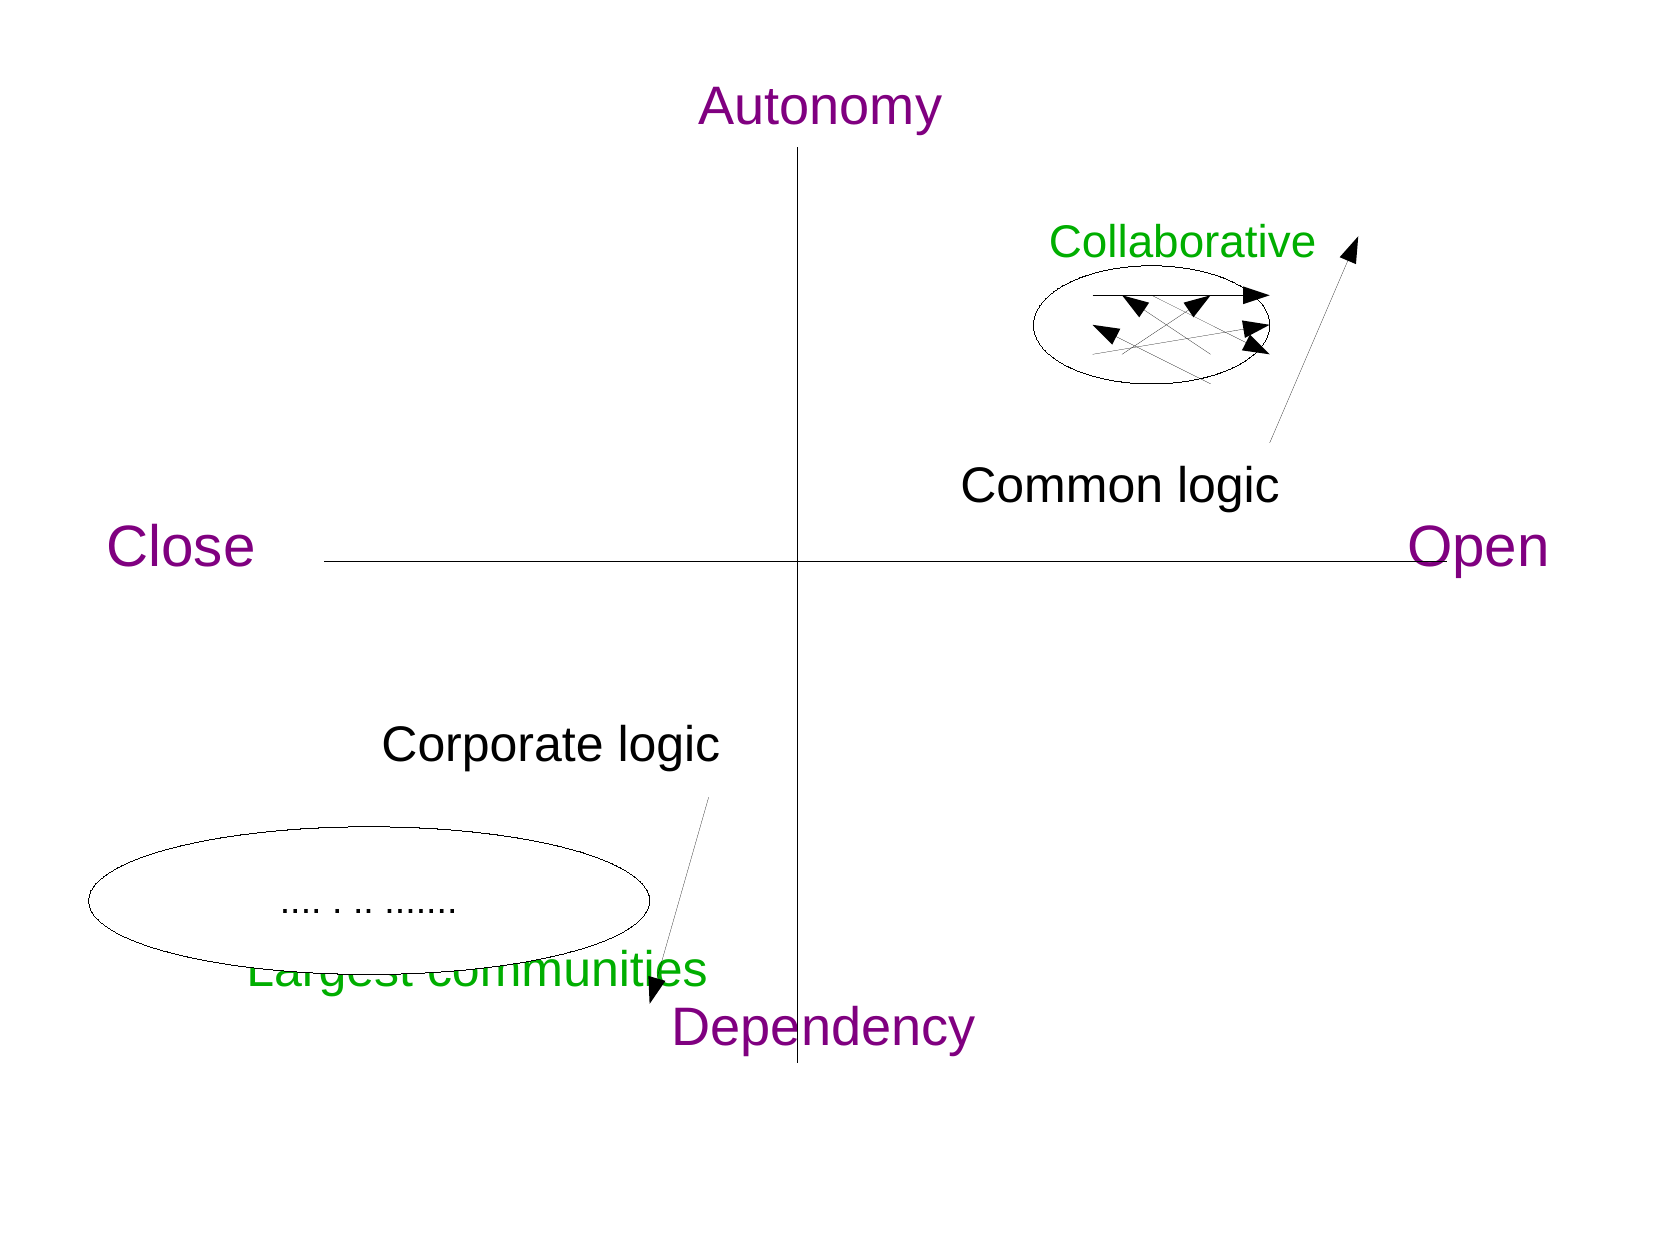

Autonomy
 Collaborative
 Common logic
Close Open
 Corporate logic
 Largest communities
 Dependency
.... . .. .......